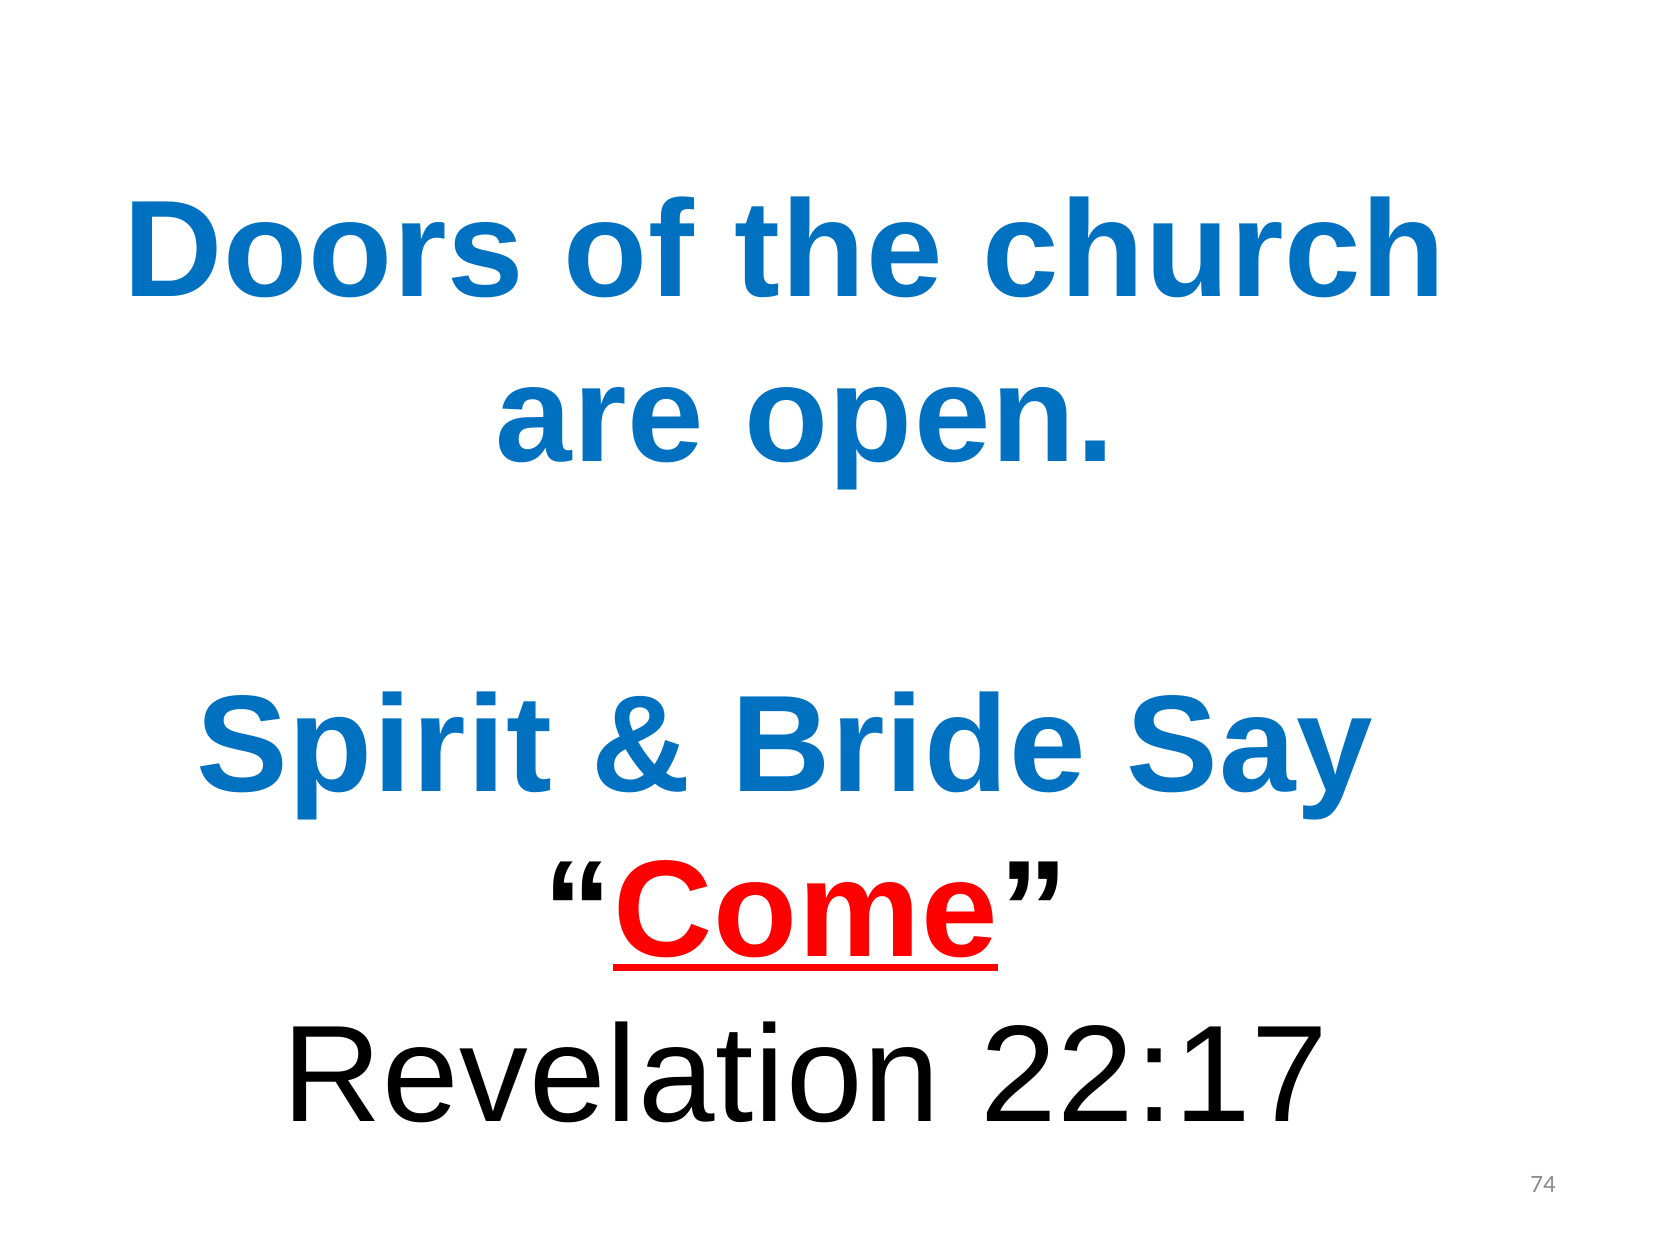

#
Doors of the church
are open.
Spirit & Bride Say
“Come”
Revelation 22:17